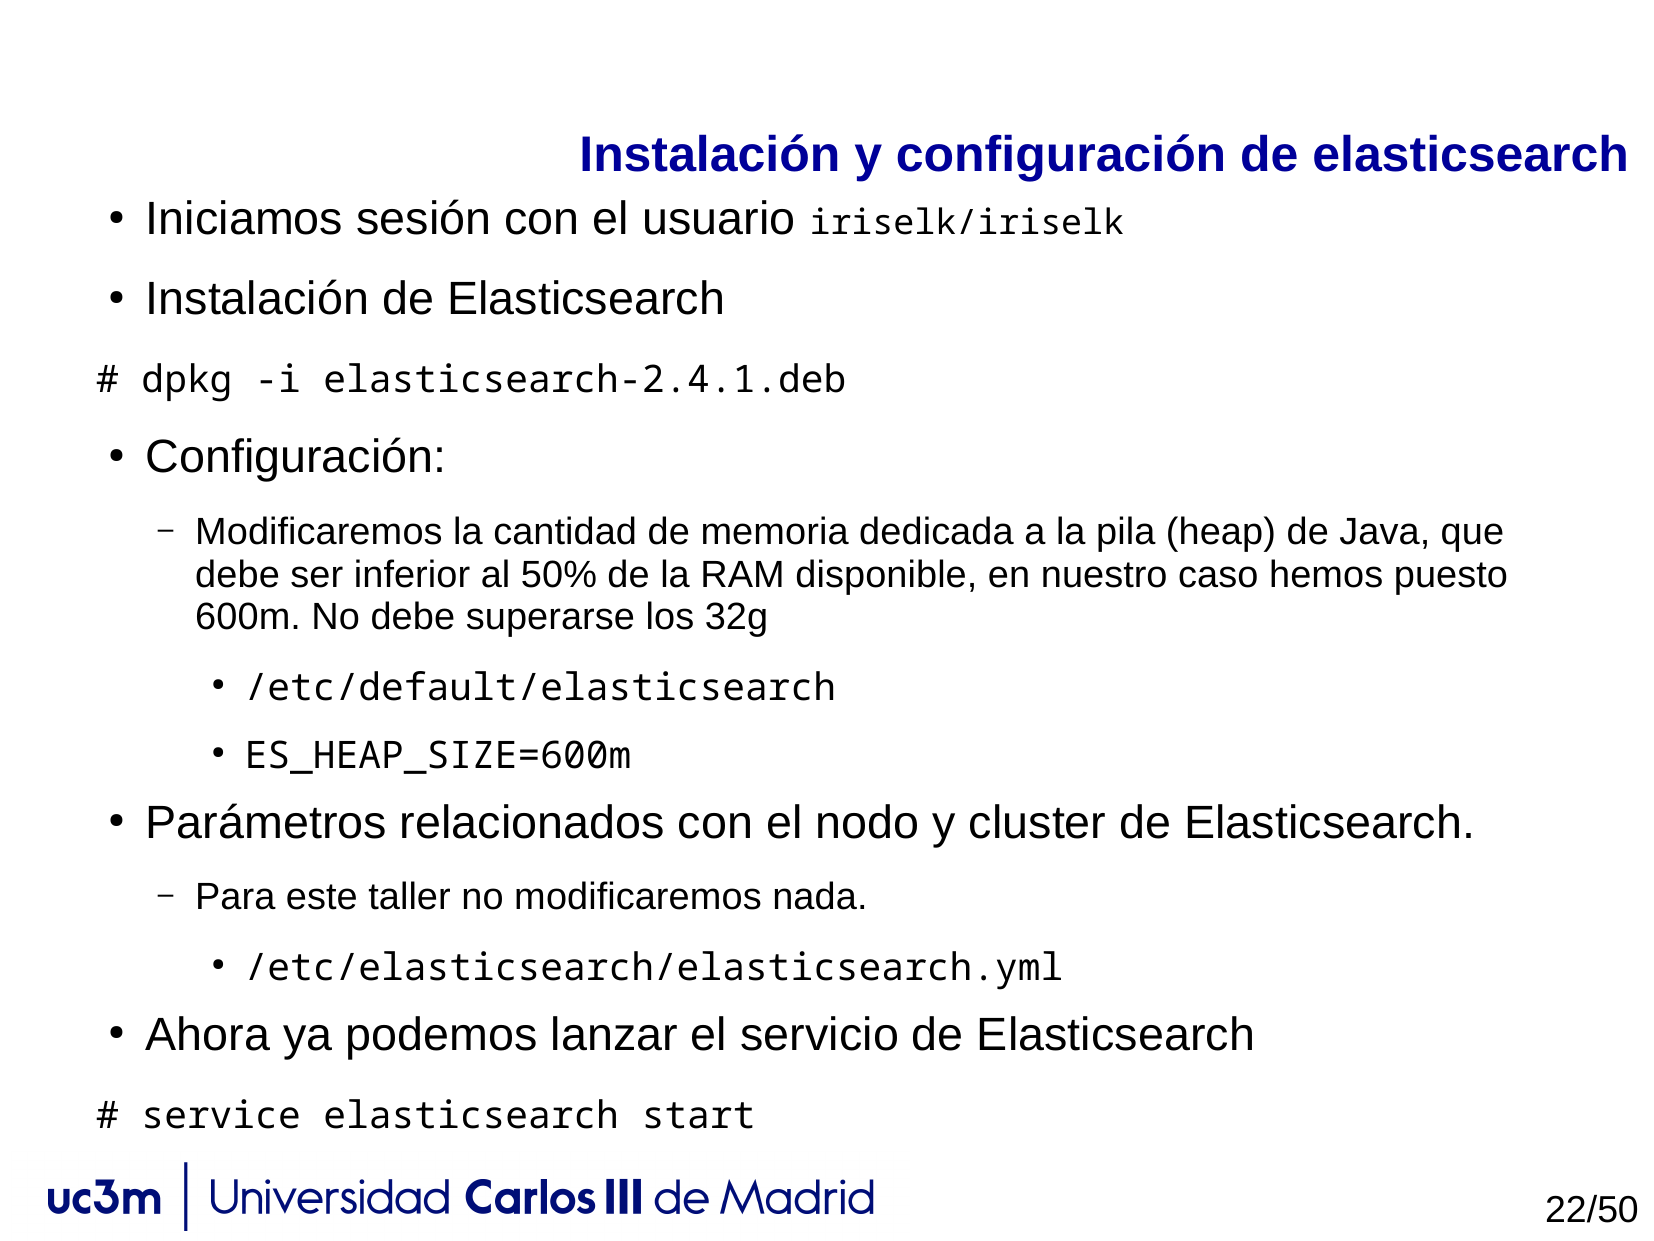

# Instalación y configuración de elasticsearch
Iniciamos sesión con el usuario iriselk/iriselk
Instalación de Elasticsearch
# dpkg -i elasticsearch-2.4.1.deb
Configuración:
Modificaremos la cantidad de memoria dedicada a la pila (heap) de Java, que debe ser inferior al 50% de la RAM disponible, en nuestro caso hemos puesto 600m. No debe superarse los 32g
/etc/default/elasticsearch
ES_HEAP_SIZE=600m
Parámetros relacionados con el nodo y cluster de Elasticsearch.
Para este taller no modificaremos nada.
/etc/elasticsearch/elasticsearch.yml
Ahora ya podemos lanzar el servicio de Elasticsearch
# service elasticsearch start